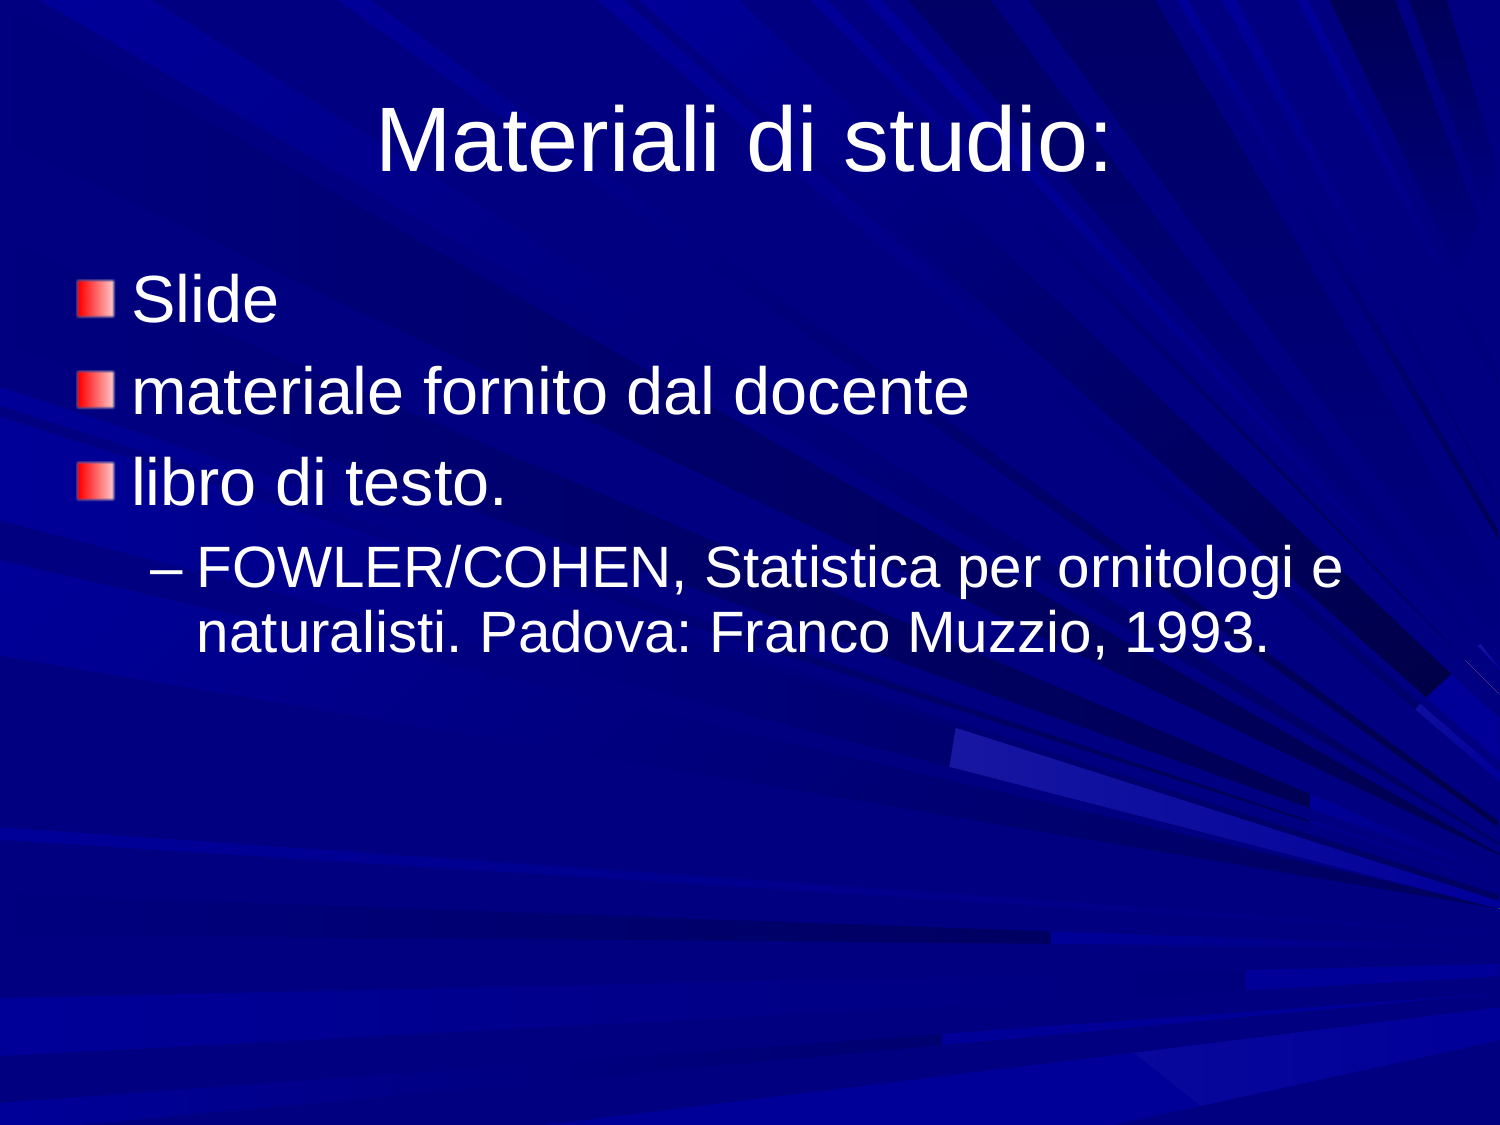

# Materiali di studio:
Slide
materiale fornito dal docente
libro di testo.
FOWLER/COHEN, Statistica per ornitologi e naturalisti. Padova: Franco Muzzio, 1993.